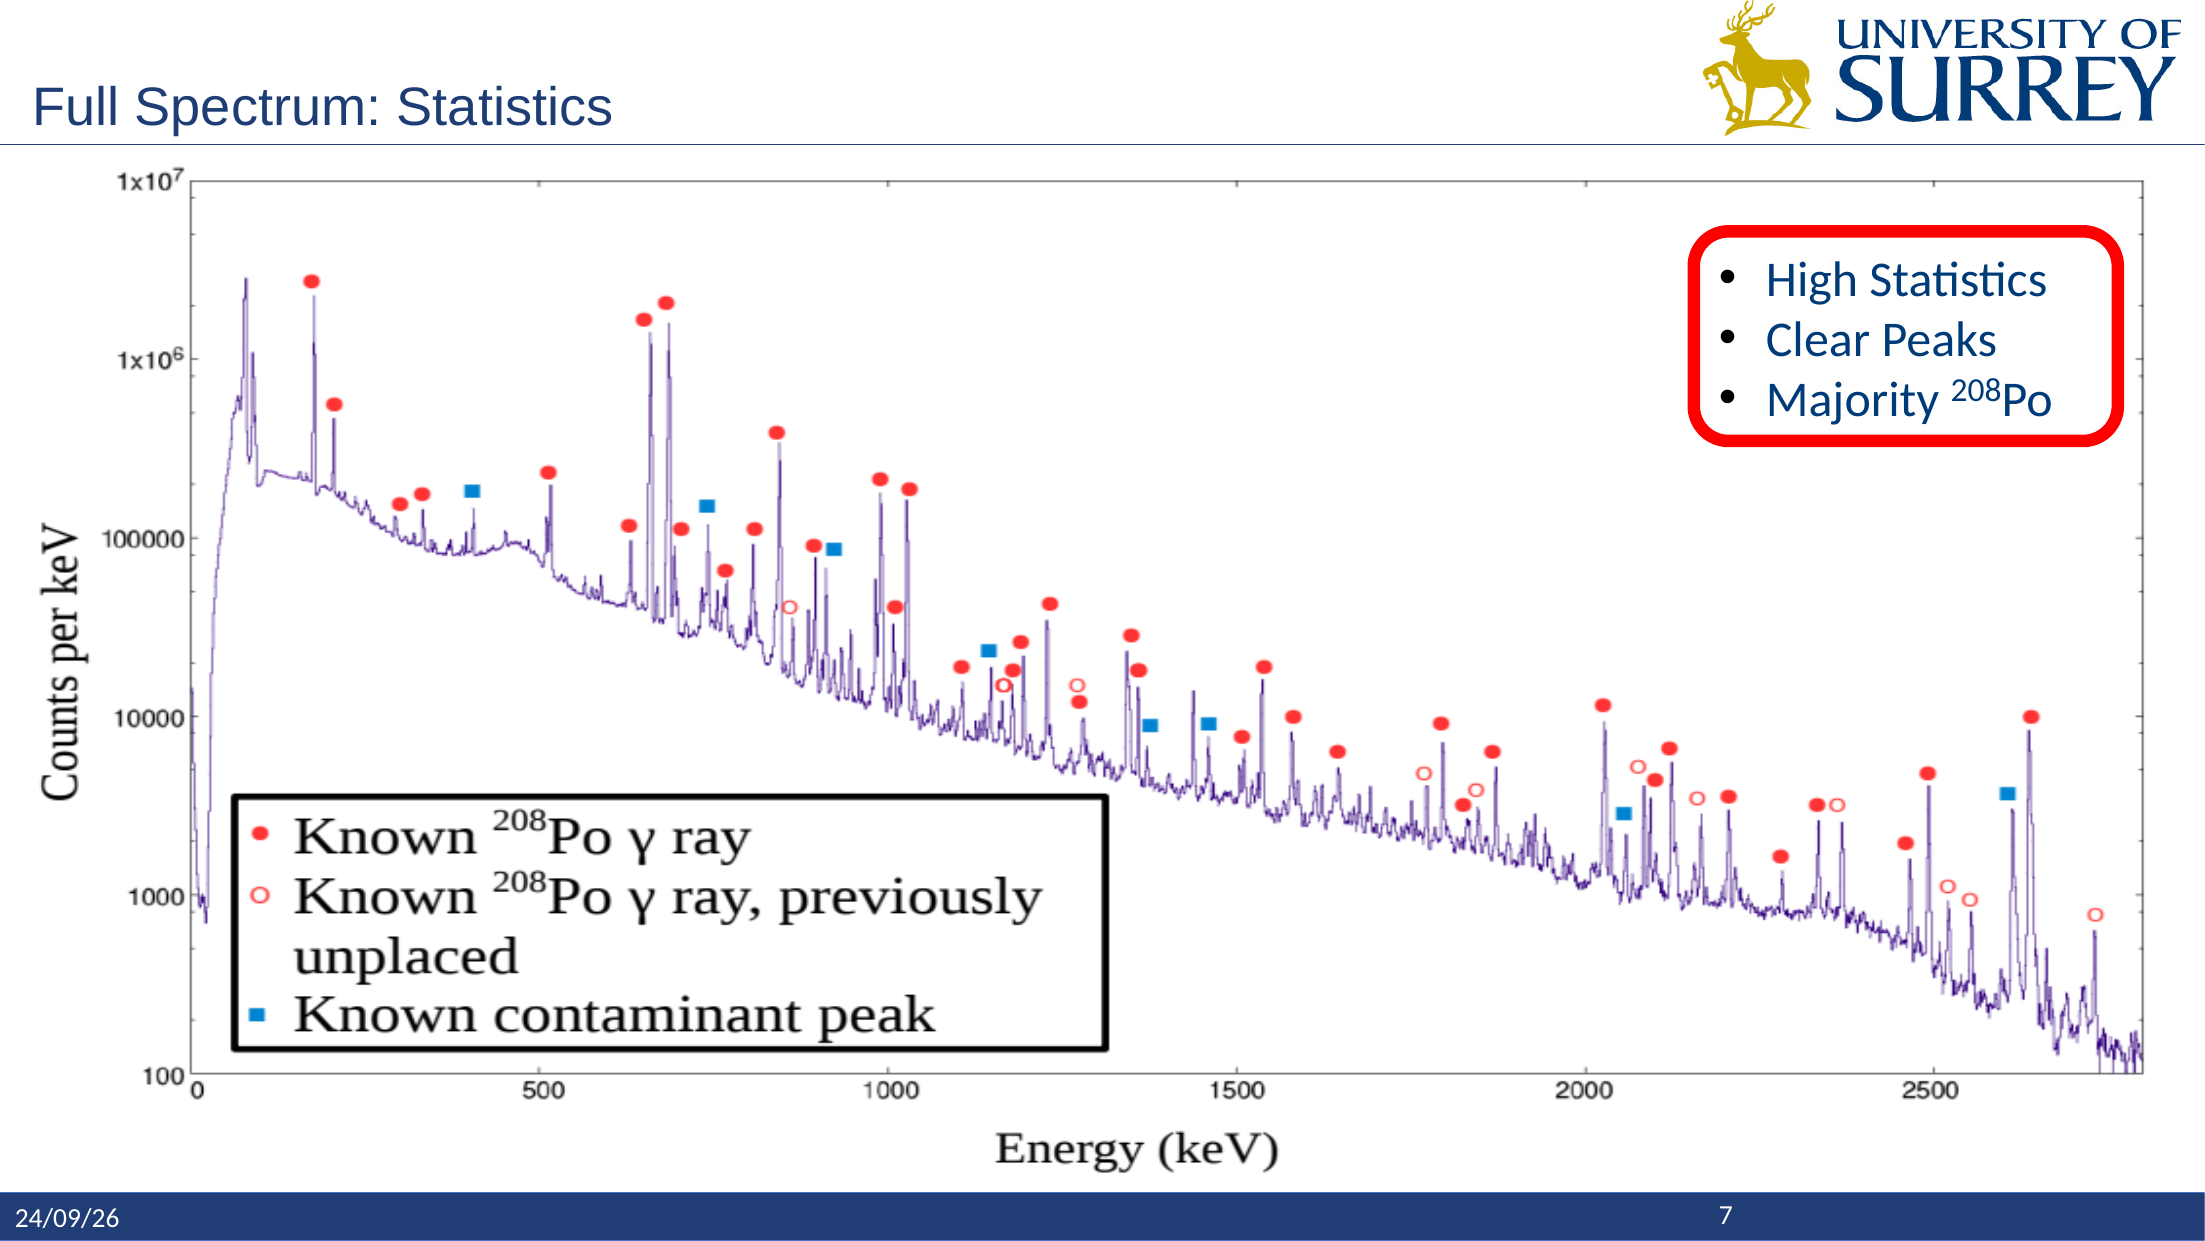

Full Spectrum: Statistics
High Statistics
Clear Peaks
Majority 208Po